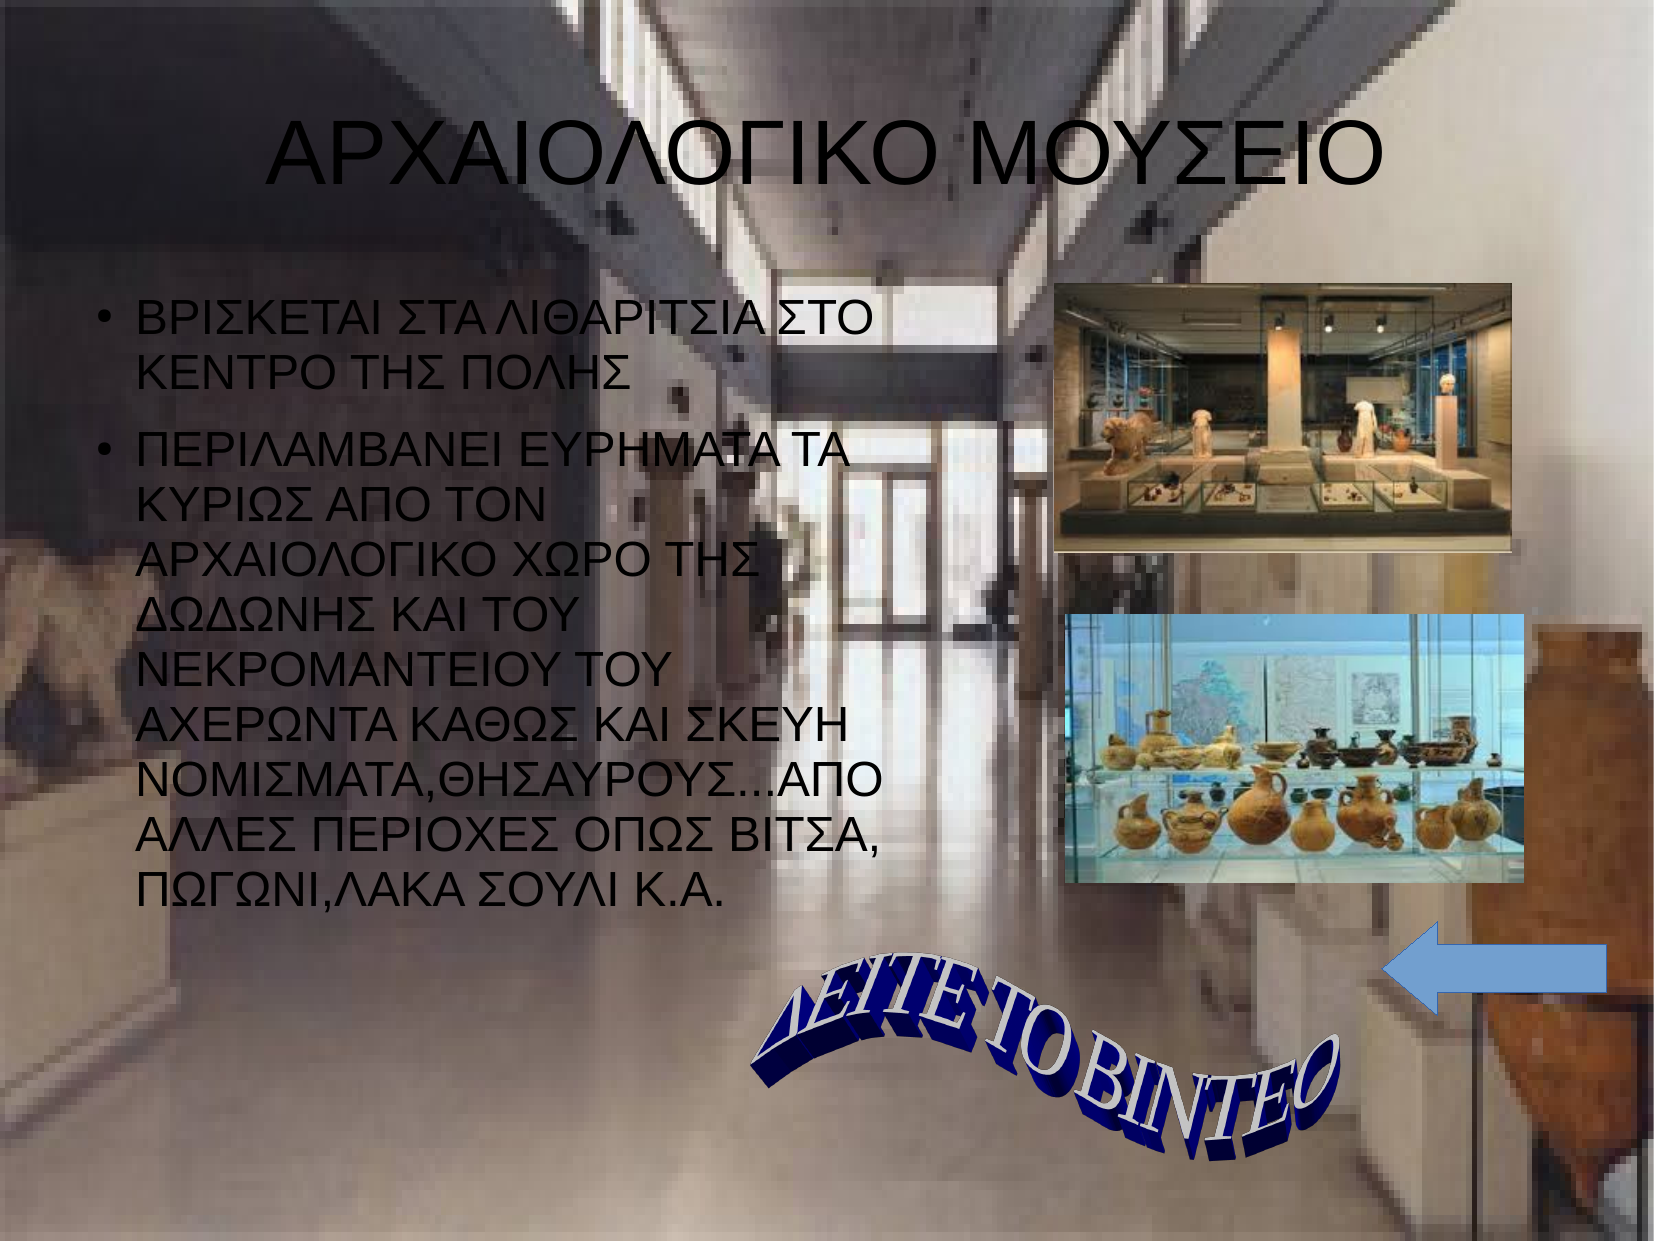

# ΑΡΧΑΙΟΛΟΓΙΚΟ ΜΟΥΣΕΙΟ
ΒΡΙΣΚΕΤΑΙ ΣΤΑ ΛΙΘΑΡΙΤΣΙΑ ΣΤΟ ΚΕΝΤΡΟ ΤΗΣ ΠΟΛΗΣ
ΠΕΡΙΛΑΜΒΑΝΕΙ ΕΥΡΗΜΑΤΑ ΤΑ ΚΥΡΙΩΣ ΑΠΟ ΤΟΝ ΑΡΧΑΙΟΛΟΓΙΚΟ ΧΩΡΟ ΤΗΣ ΔΩΔΩΝΗΣ ΚΑΙ ΤΟΥ ΝΕΚΡΟΜΑΝΤΕΙΟΥ ΤΟΥ ΑΧΕΡΩΝΤΑ ΚΑΘΩΣ ΚΑΙ ΣΚΕΥΗ ΝΟΜΙΣΜΑΤΑ,ΘΗΣΑΥΡΟΥΣ...ΑΠΟ ΑΛΛΕΣ ΠΕΡΙΟΧΕΣ ΟΠΩΣ ΒΙΤΣΑ, ΠΩΓΩΝΙ,ΛΑΚΑ ΣΟΥΛΙ Κ.Α.
ΔΕΙΤΕ ΤΟ ΒΙΝΤΕΟ